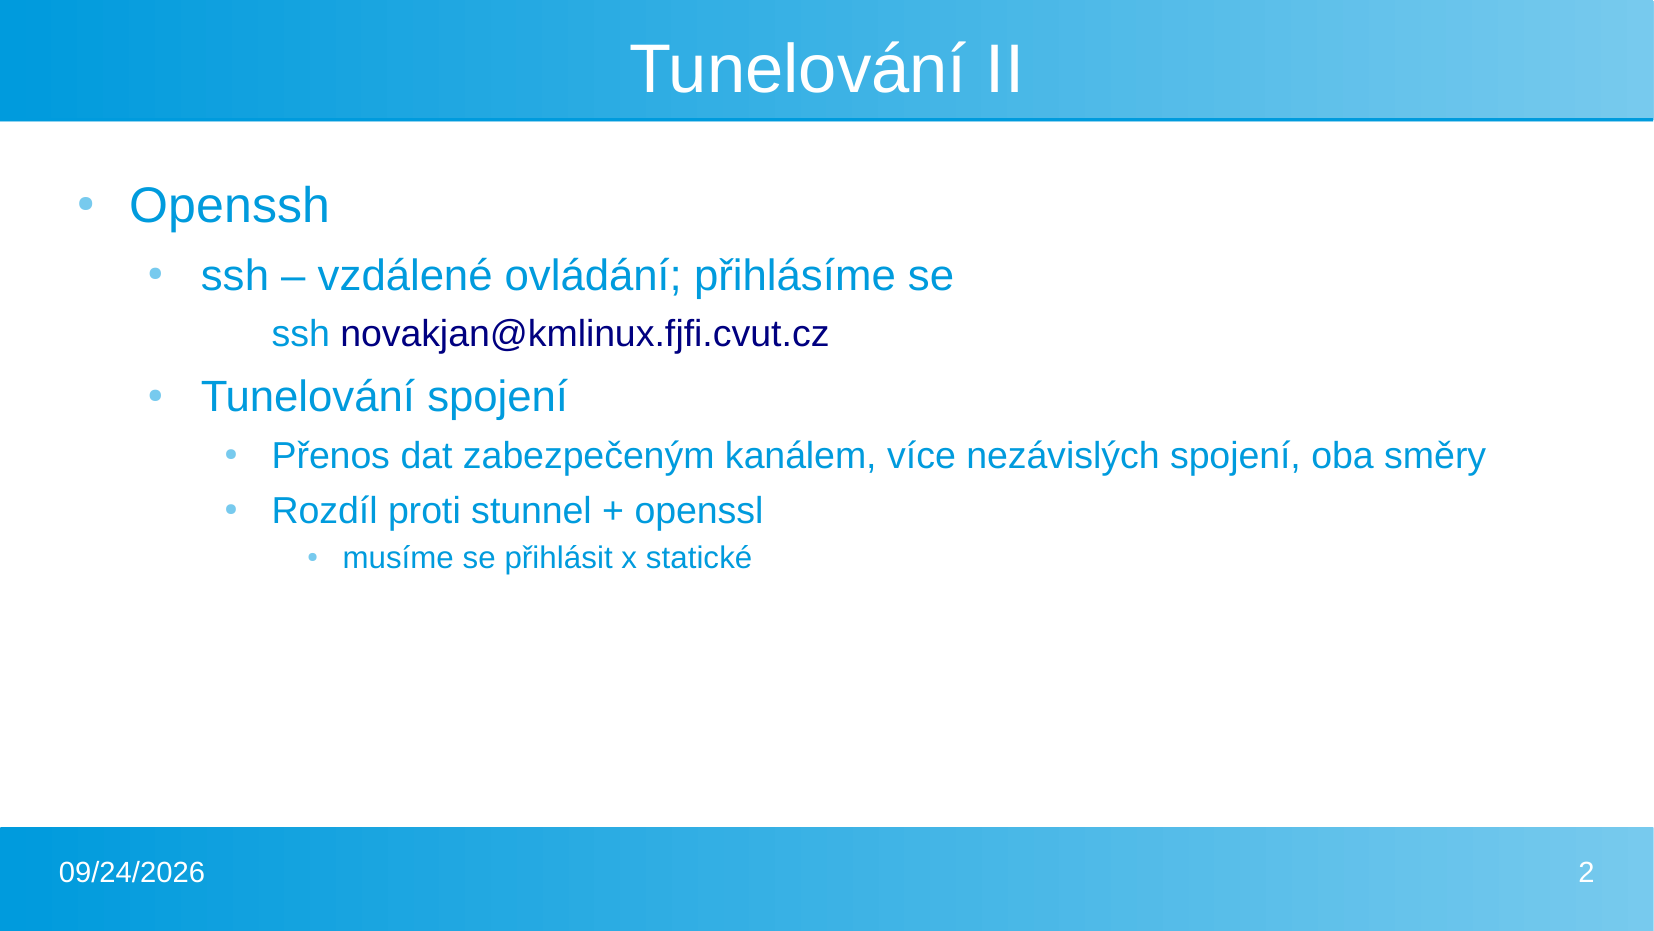

# Tunelování II
Openssh
ssh – vzdálené ovládání; přihlásíme se
ssh novakjan@kmlinux.fjfi.cvut.cz
Tunelování spojení
Přenos dat zabezpečeným kanálem, více nezávislých spojení, oba směry
Rozdíl proti stunnel + openssl
musíme se přihlásit x statické
2